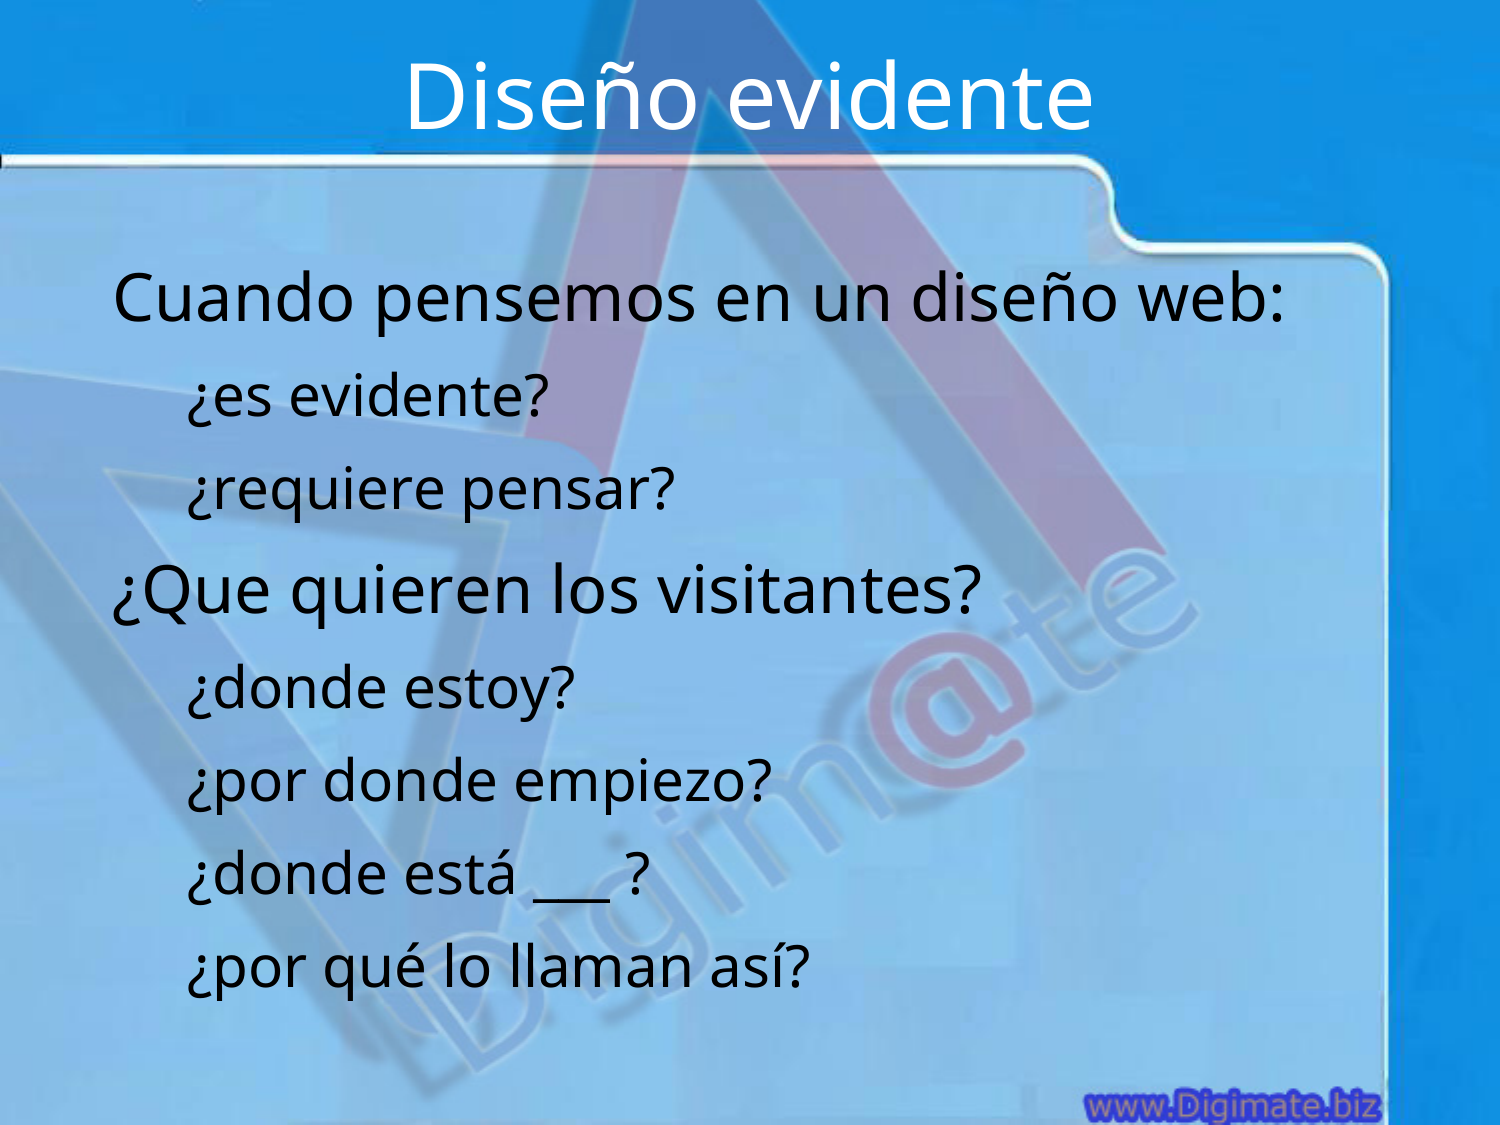

# Diseño evidente
Cuando pensemos en un diseño web:
¿es evidente?
¿requiere pensar?
¿Que quieren los visitantes?
¿donde estoy?
¿por donde empiezo?
¿donde está ___ ?
¿por qué lo llaman así?